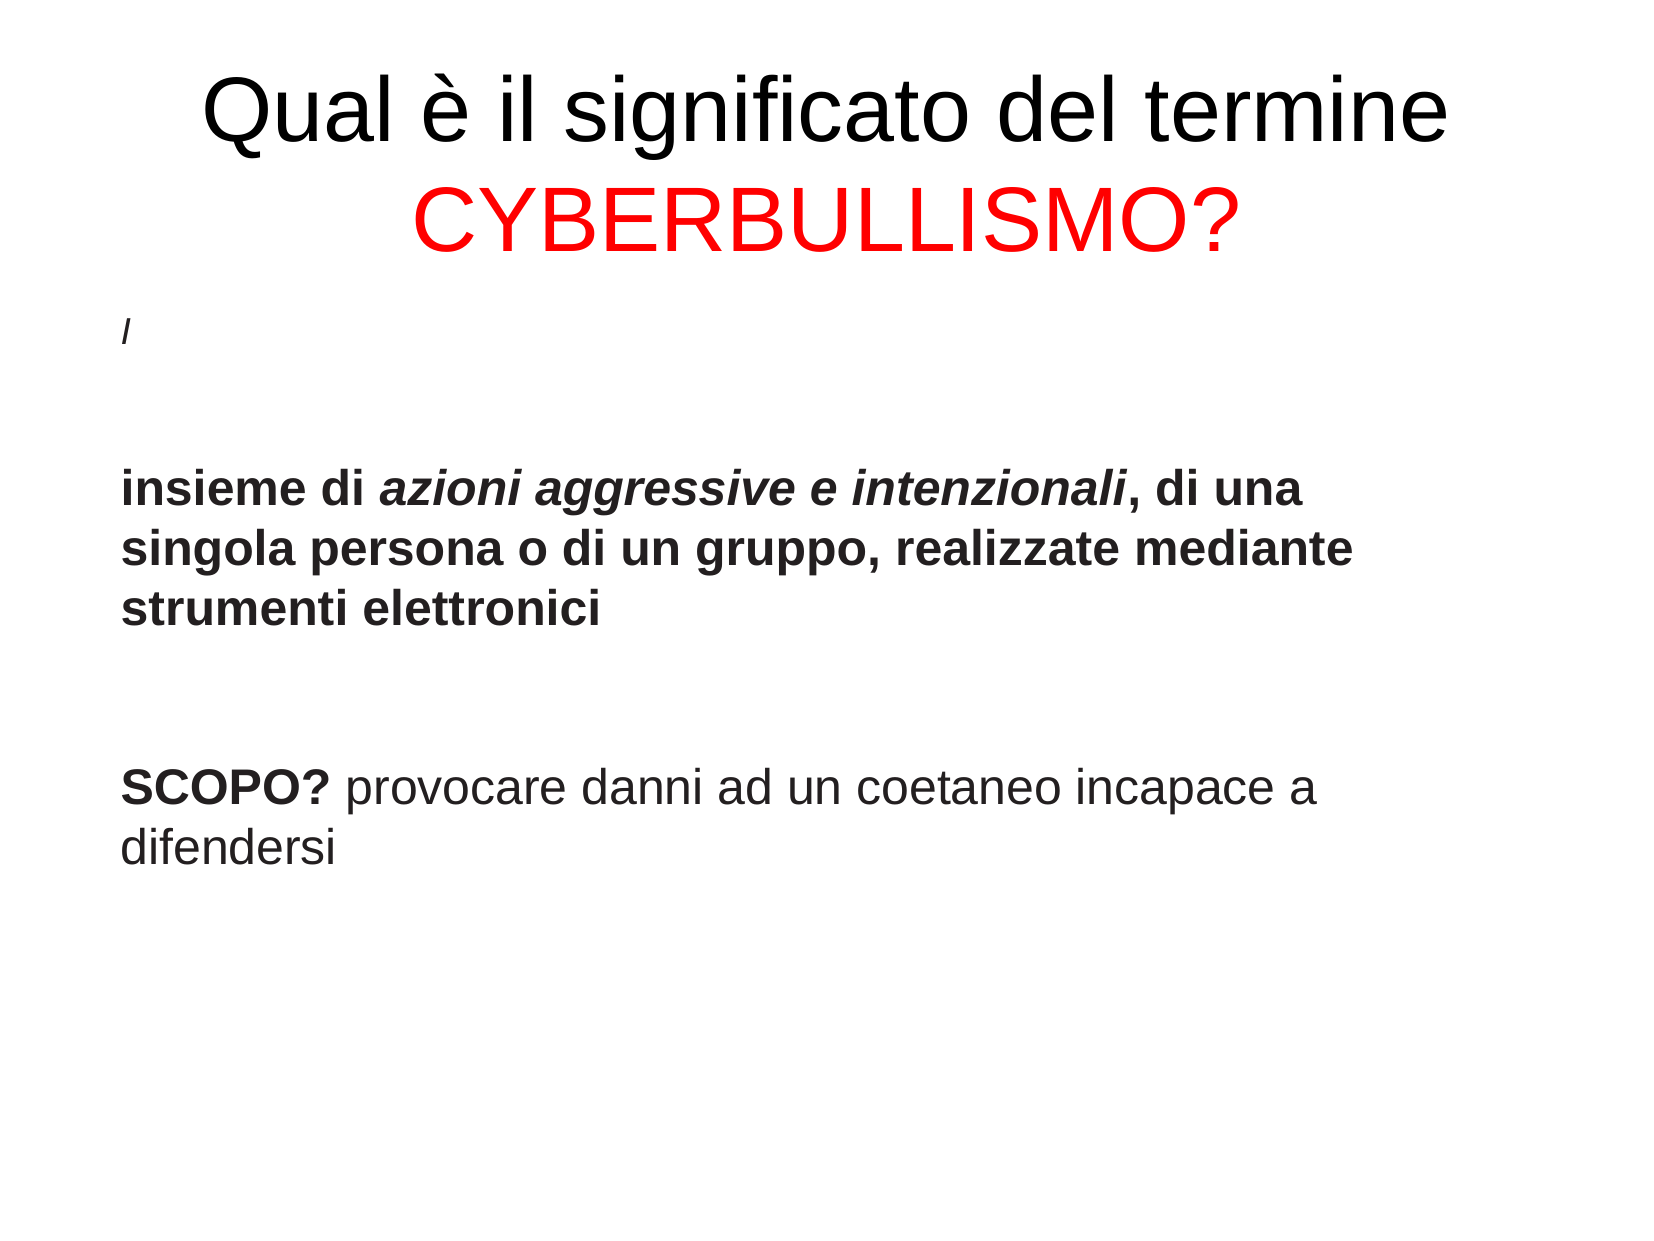

# Qual è il significato del termine CYBERBULLISMO?
I
insieme di azioni aggressive e intenzionali, di una singola persona o di un gruppo, realizzate mediante strumenti elettronici
SCOPO? provocare danni ad un coetaneo incapace a difendersi